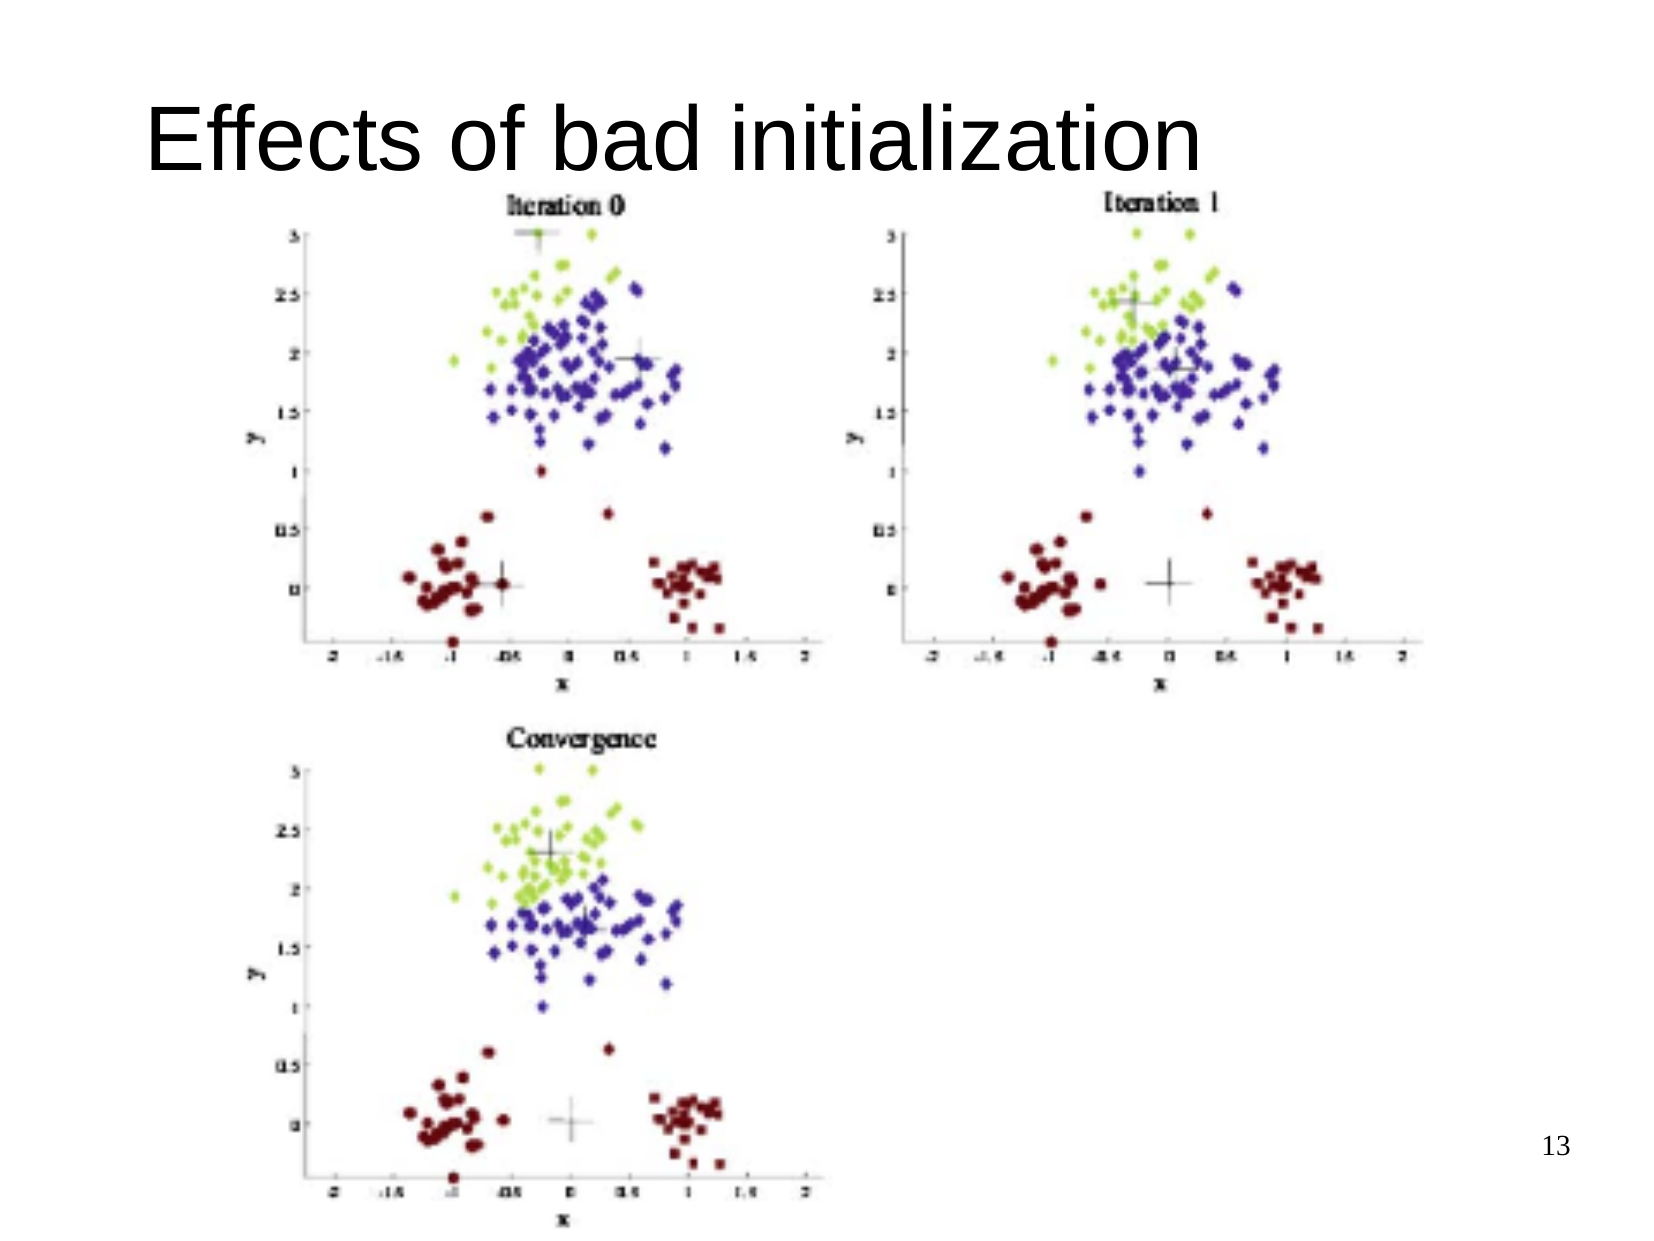

# Effects of bad initialization
Boston University Slideshow Title Goes Here
13